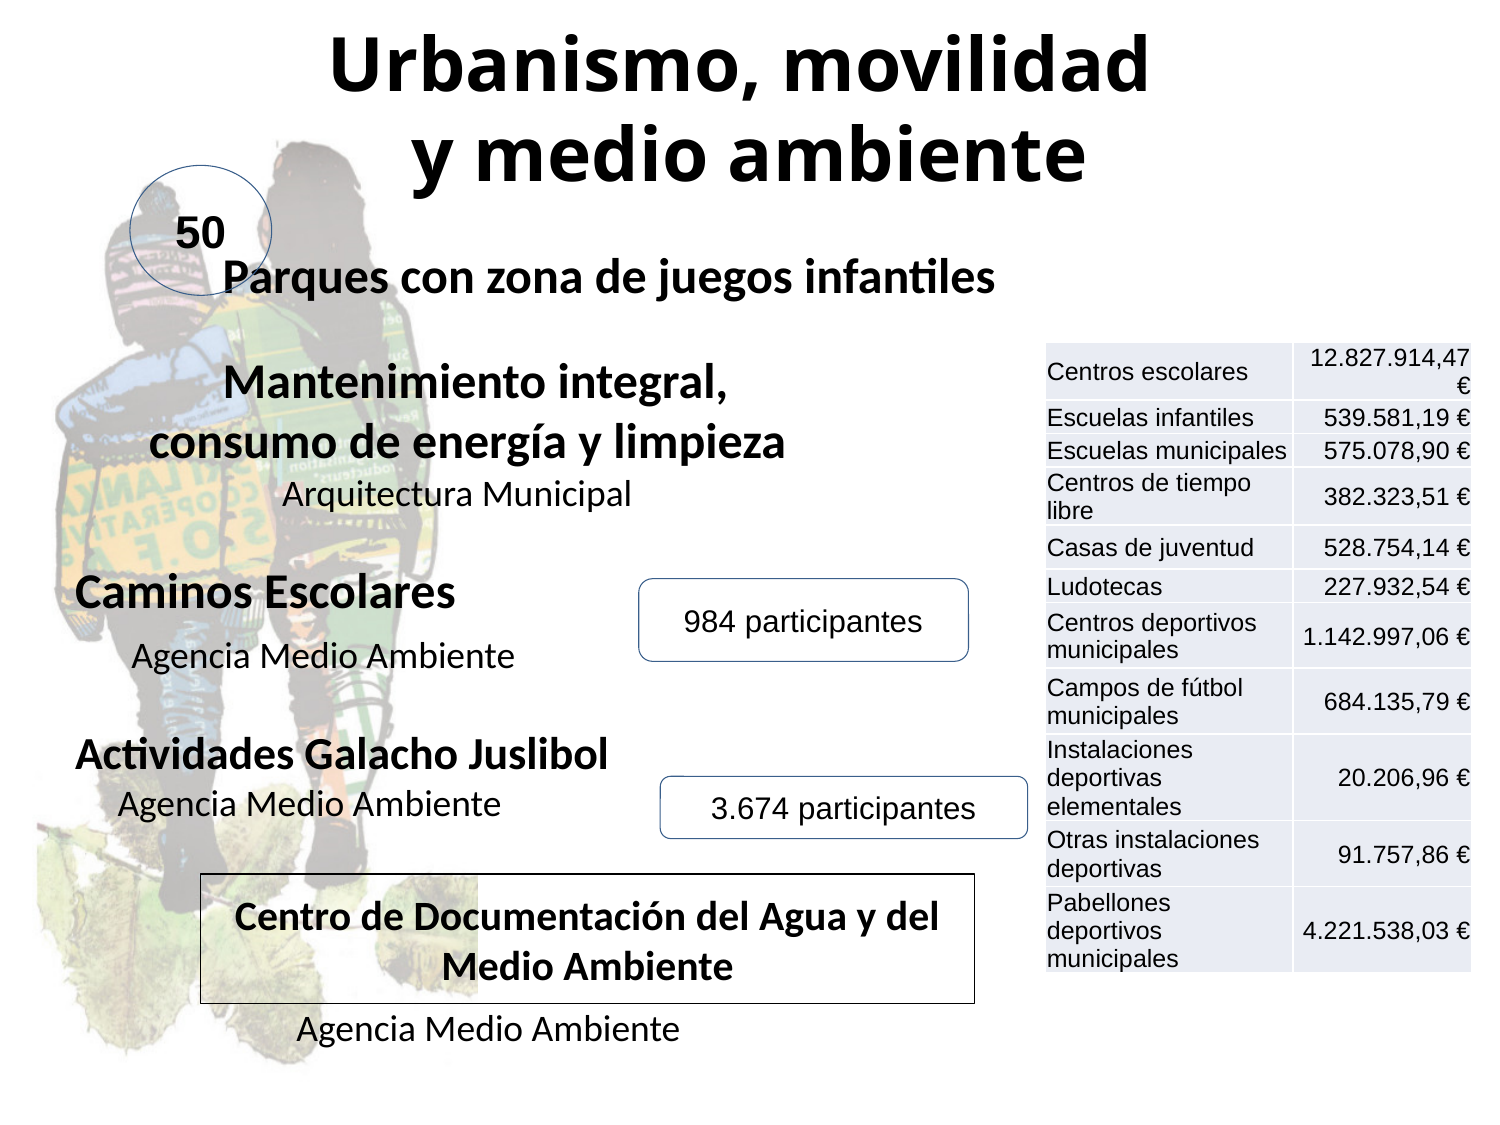

# Urbanismo, movilidad y medio ambiente
50
		Parques con zona de juegos infantiles
		Mantenimiento integral,
	consumo de energía y limpieza
	 	 Arquitectura Municipal
Caminos Escolares
 Agencia Medio Ambiente
Actividades Galacho Juslibol
 Agencia Medio Ambiente
			Agencia Medio Ambiente
| Centros escolares | 12.827.914,47 € |
| --- | --- |
| Escuelas infantiles | 539.581,19 € |
| Escuelas municipales | 575.078,90 € |
| Centros de tiempo libre | 382.323,51 € |
| Casas de juventud | 528.754,14 € |
| Ludotecas | 227.932,54 € |
| Centros deportivos municipales | 1.142.997,06 € |
| Campos de fútbol municipales | 684.135,79 € |
| Instalaciones deportivas elementales | 20.206,96 € |
| Otras instalaciones deportivas | 91.757,86 € |
| Pabellones deportivos municipales | 4.221.538,03 € |
984 participantes
3.674 participantes
Centro de Documentación del Agua y del Medio Ambiente